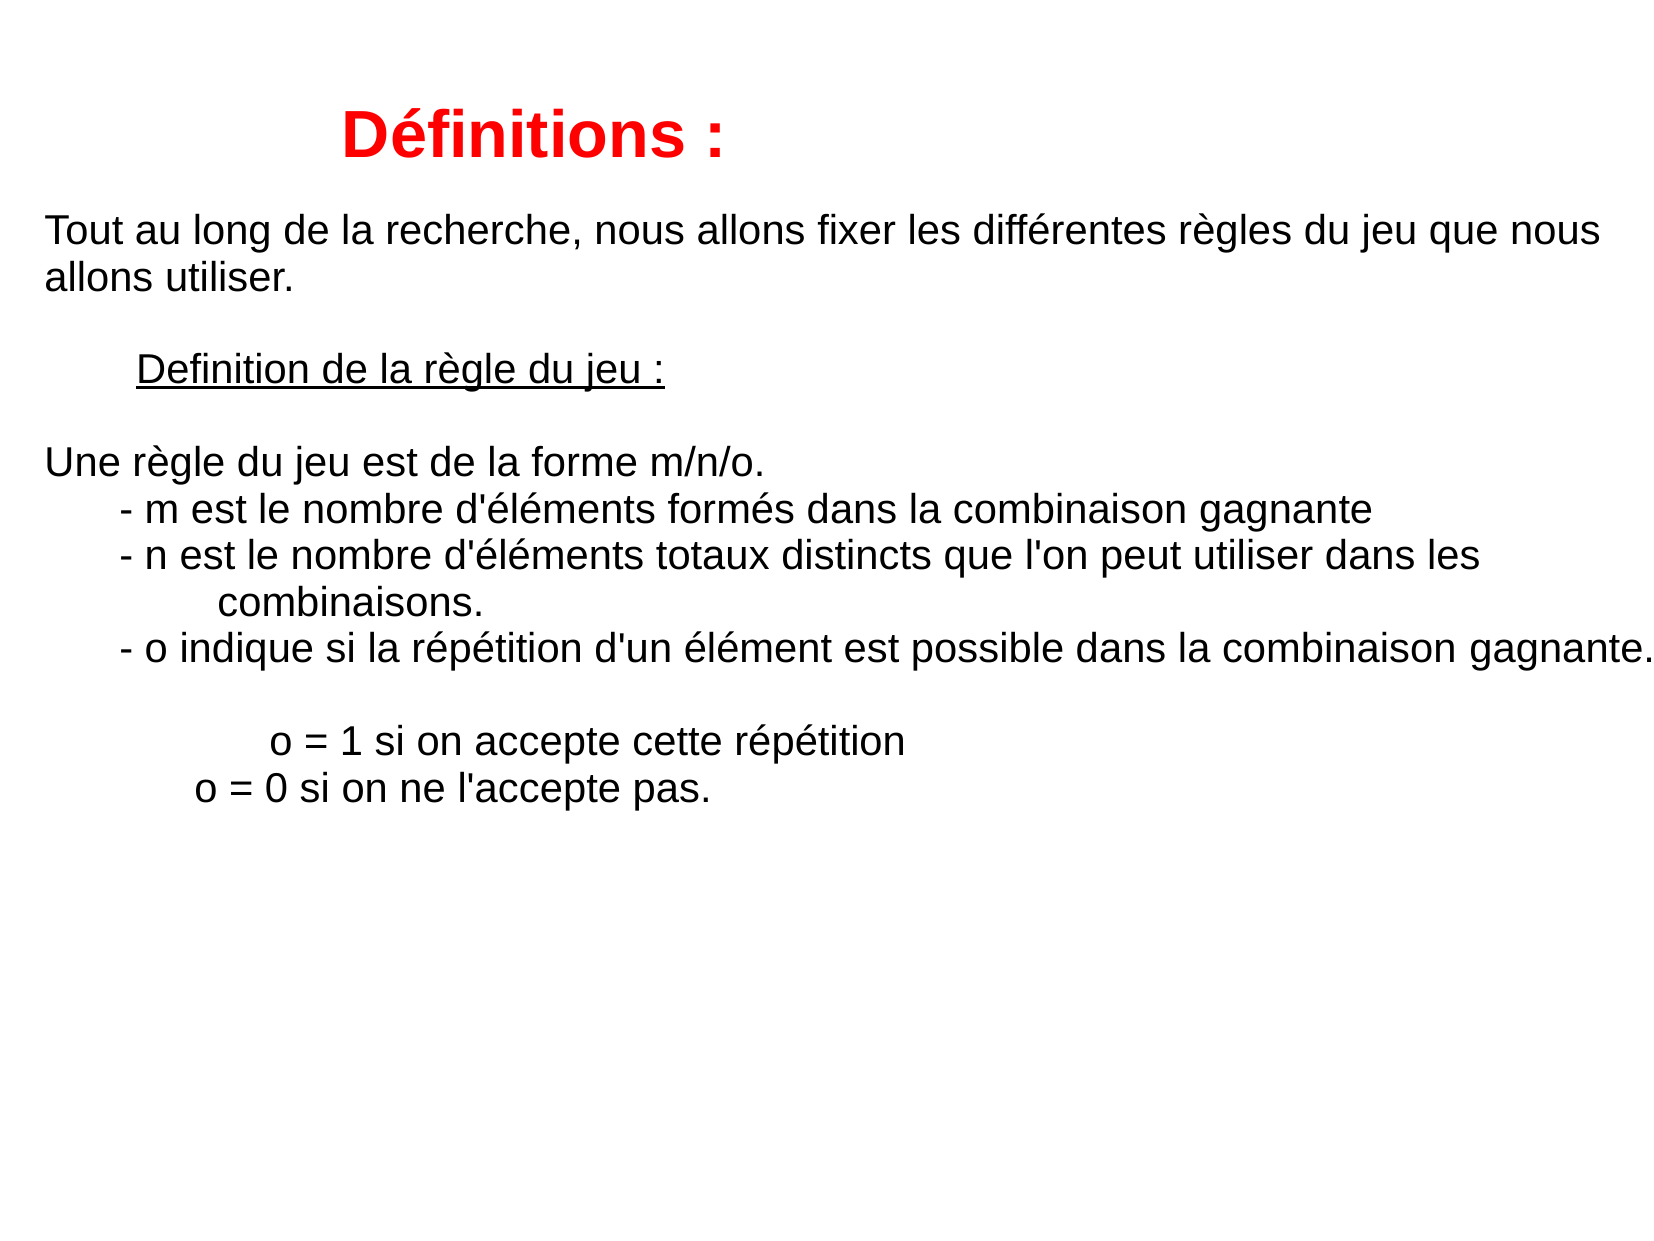

Définitions :
Tout au long de la recherche, nous allons fixer les différentes règles du jeu que nous allons utiliser.
 Definition de la règle du jeu :
Une règle du jeu est de la forme m/n/o.
	- m est le nombre d'éléments formés dans la combinaison gagnante
	- n est le nombre d'éléments totaux distincts que l'on peut utiliser dans les 	 combinaisons.
	- o indique si la répétition d'un élément est possible dans la combinaison 	gagnante.
 		o = 1 si on accepte cette répétition
		o = 0 si on ne l'accepte pas.